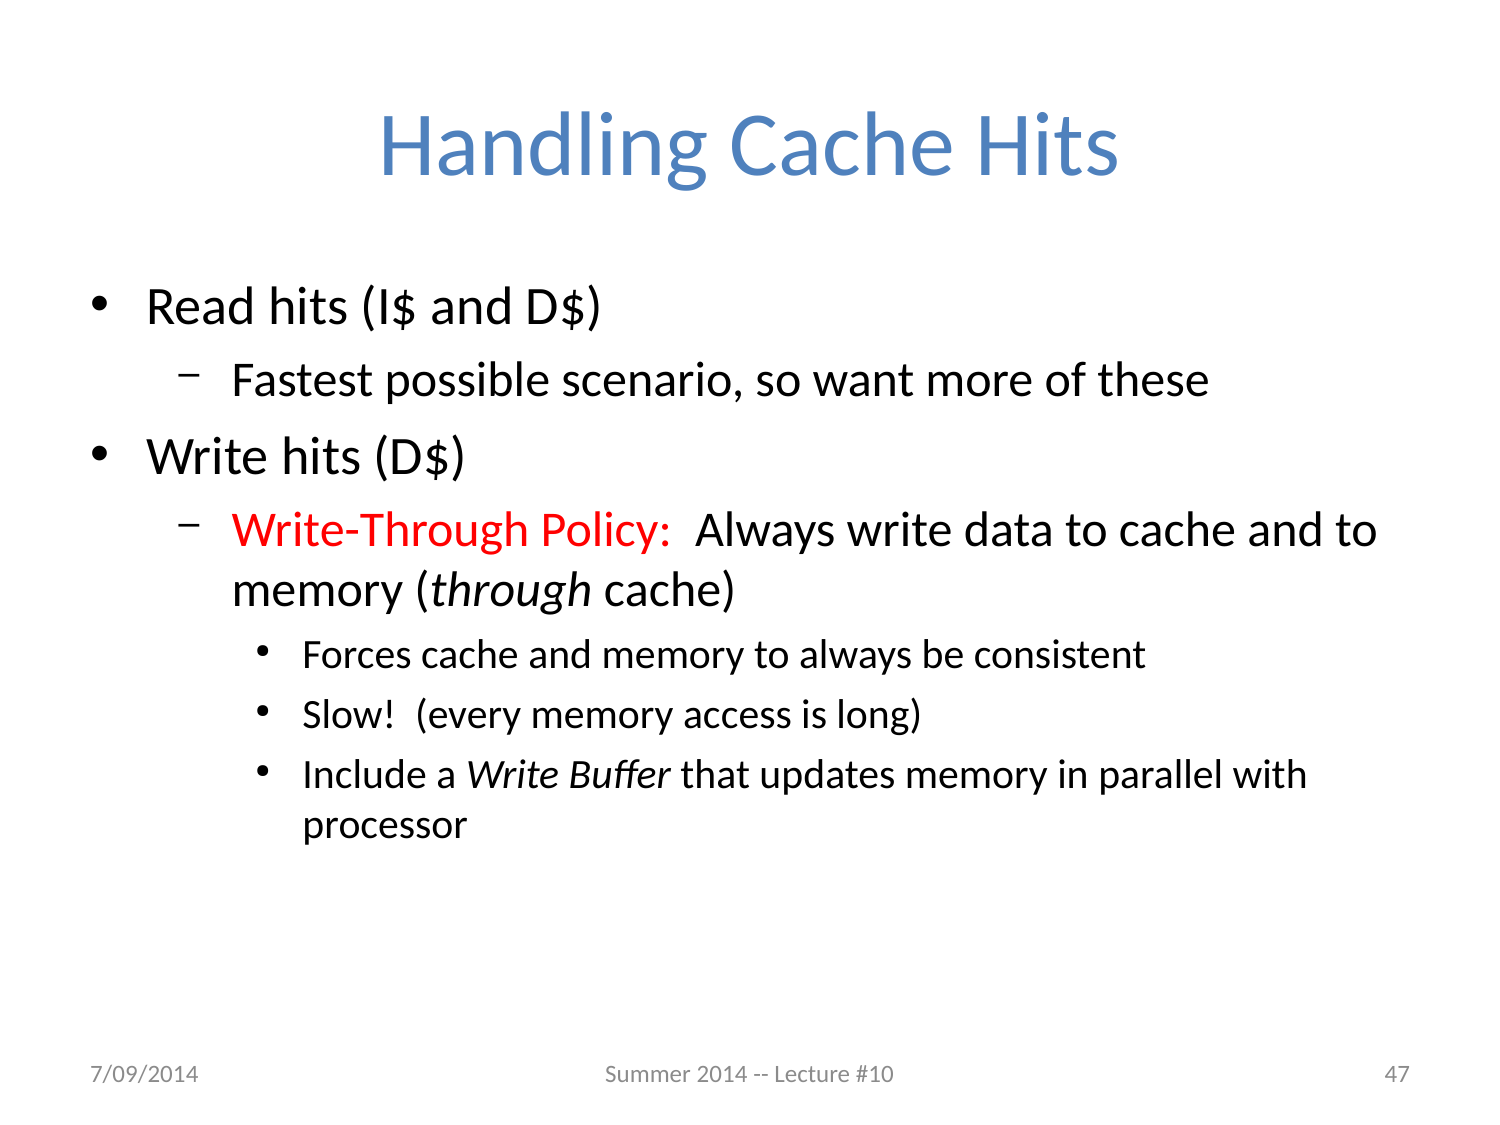

# Handling Cache Hits
Read hits (I$ and D$)
Fastest possible scenario, so want more of these
Write hits (D$)
Write-Through Policy: Always write data to cache and to memory (through cache)
Forces cache and memory to always be consistent
Slow! (every memory access is long)
Include a Write Buffer that updates memory in parallel with processor
7/09/2014
Summer 2014 -- Lecture #10